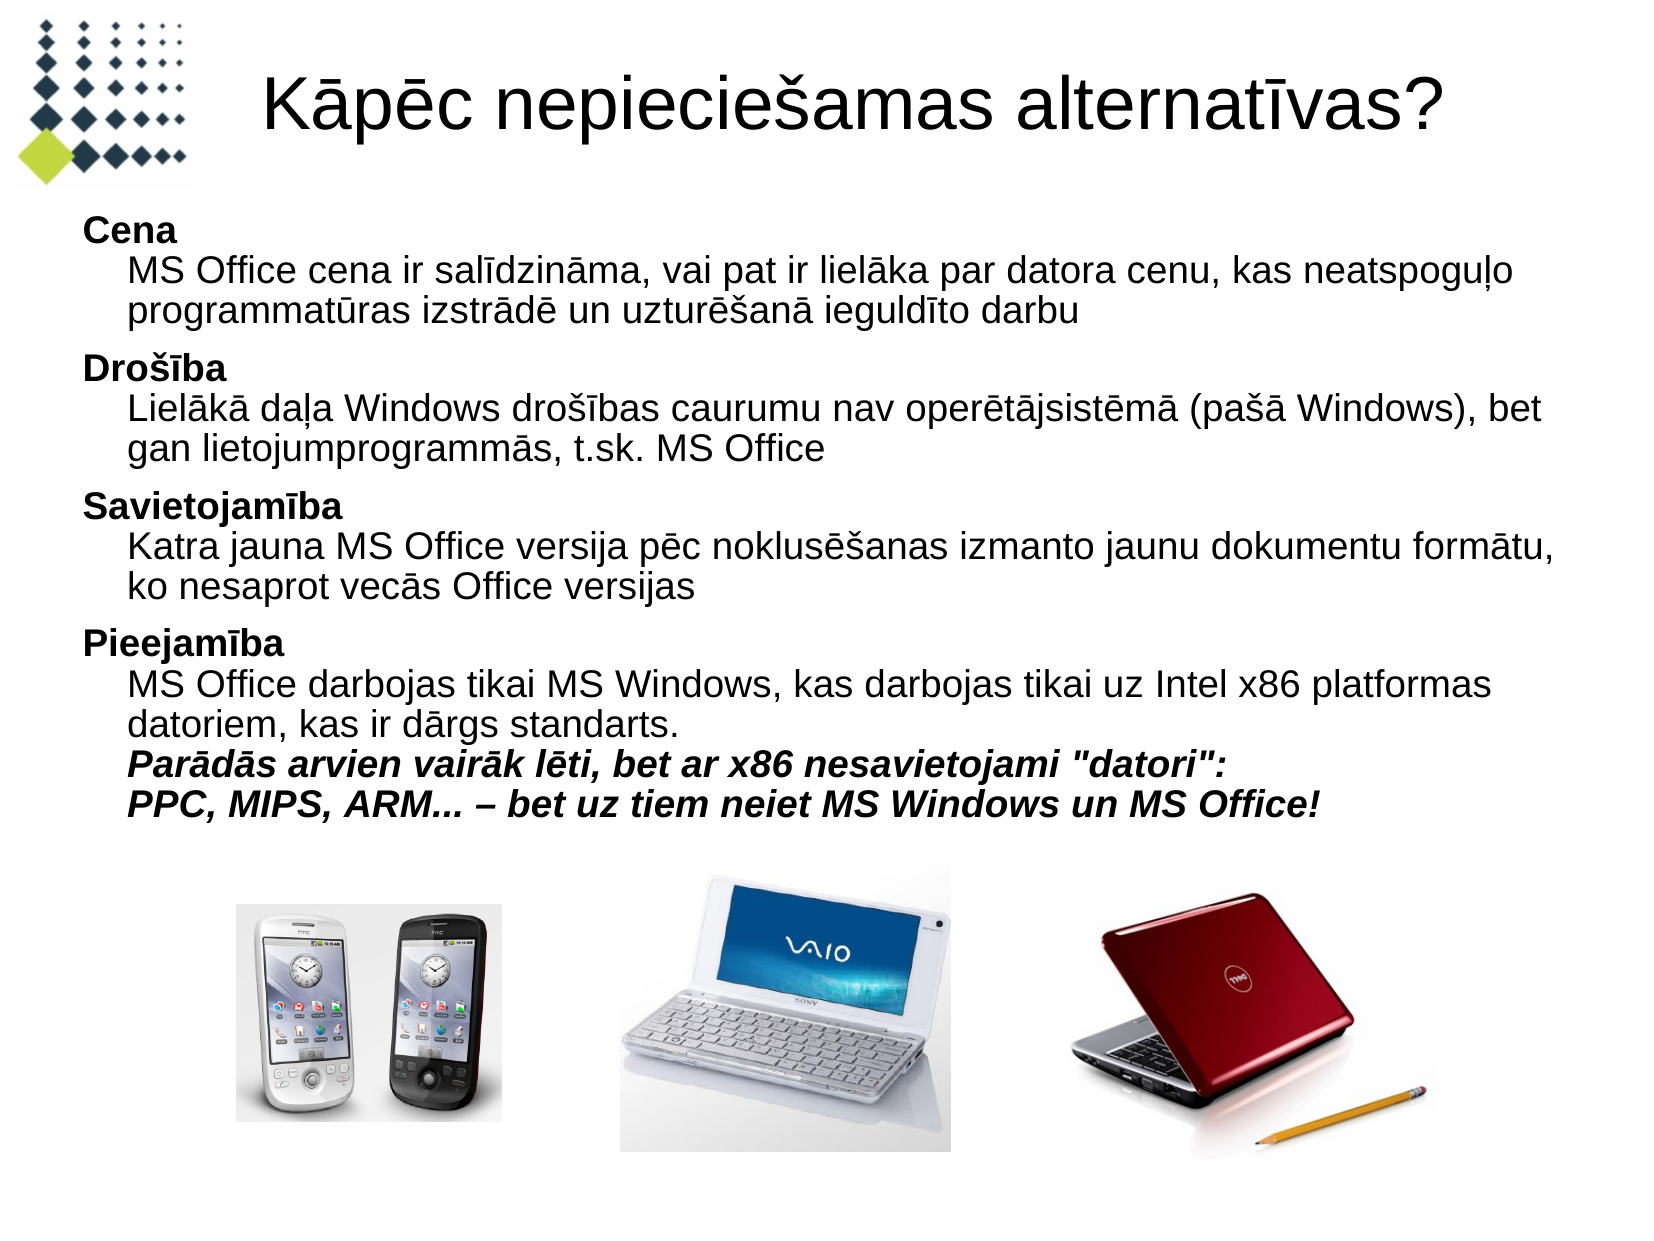

# Kāpēc nepieciešamas alternatīvas?
Cena
MS Office cena ir salīdzināma, vai pat ir lielāka par datora cenu, kas neatspoguļo programmatūras izstrādē un uzturēšanā ieguldīto darbu
Drošība
Lielākā daļa Windows drošības caurumu nav operētājsistēmā (pašā Windows), bet gan lietojumprogrammās, t.sk. MS Office
Savietojamība
Katra jauna MS Office versija pēc noklusēšanas izmanto jaunu dokumentu formātu, ko nesaprot vecās Office versijas
Pieejamība
MS Office darbojas tikai MS Windows, kas darbojas tikai uz Intel x86 platformas datoriem, kas ir dārgs standarts.
Parādās arvien vairāk lēti, bet ar x86 nesavietojami "datori":
PPC, MIPS, ARM... – bet uz tiem neiet MS Windows un MS Office!